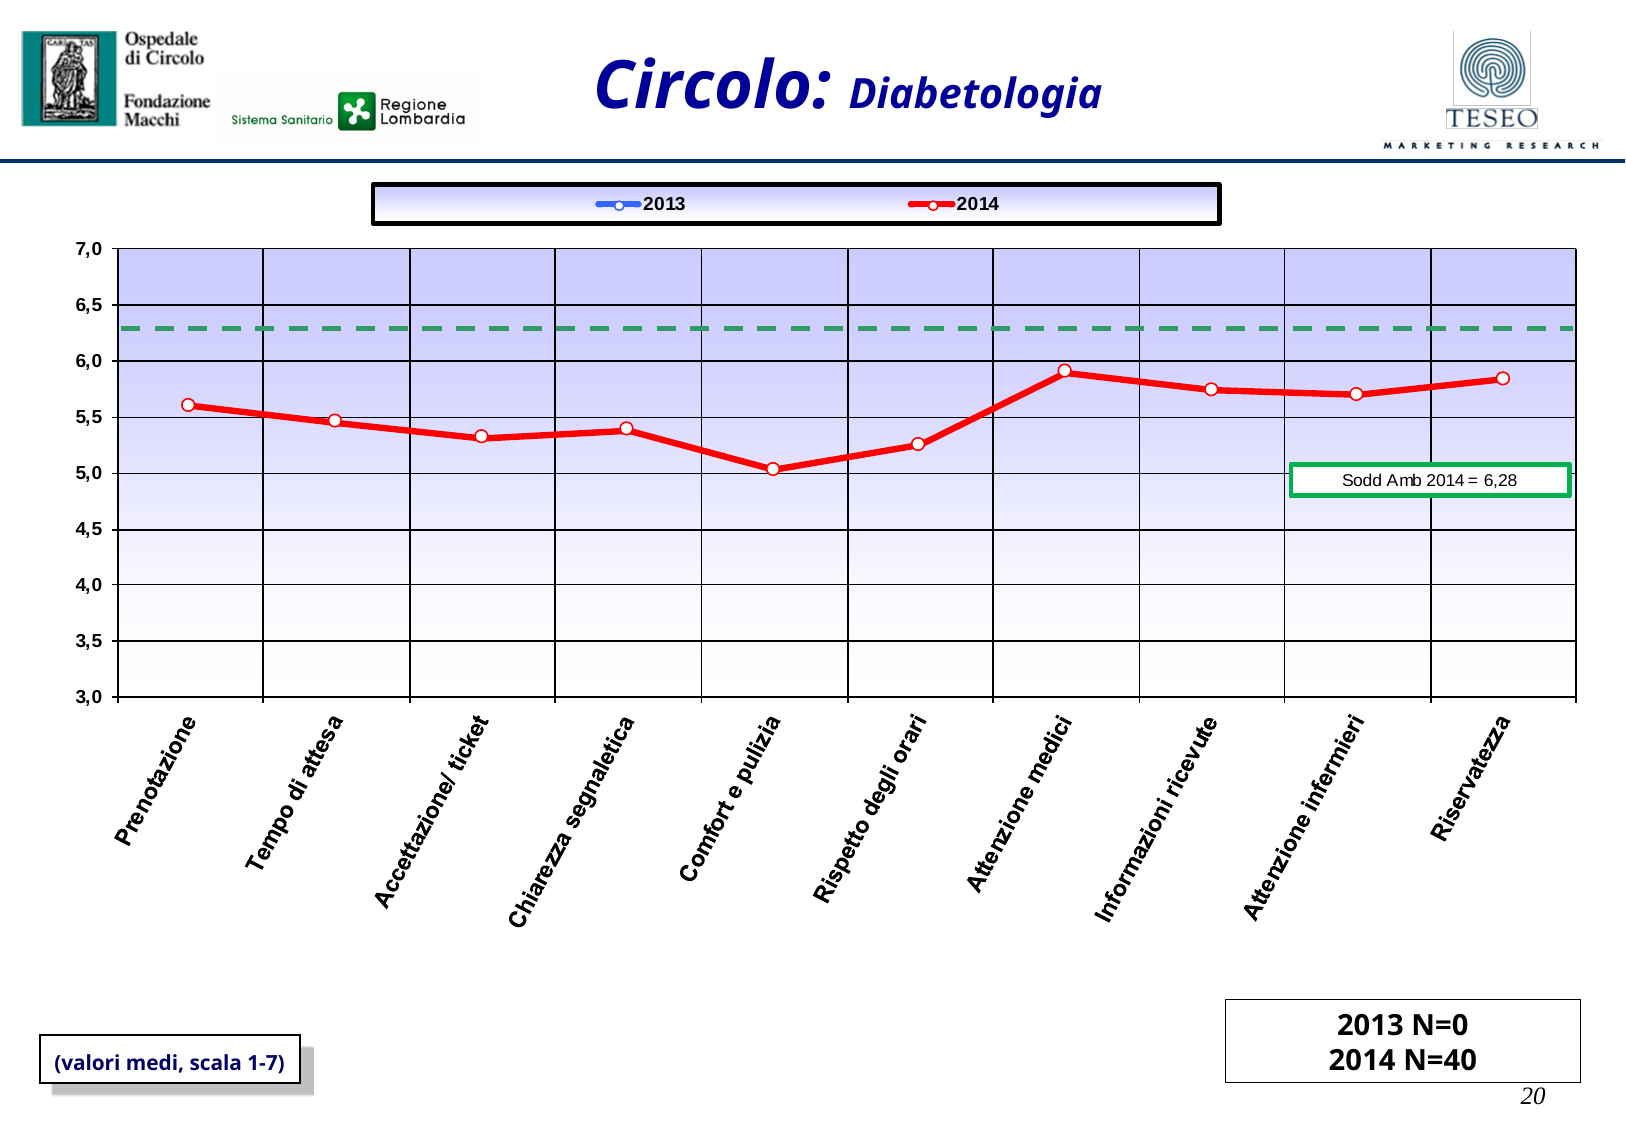

Circolo: Diabetologia
2013 N=0
2014 N=40
(valori medi, scala 1-7)